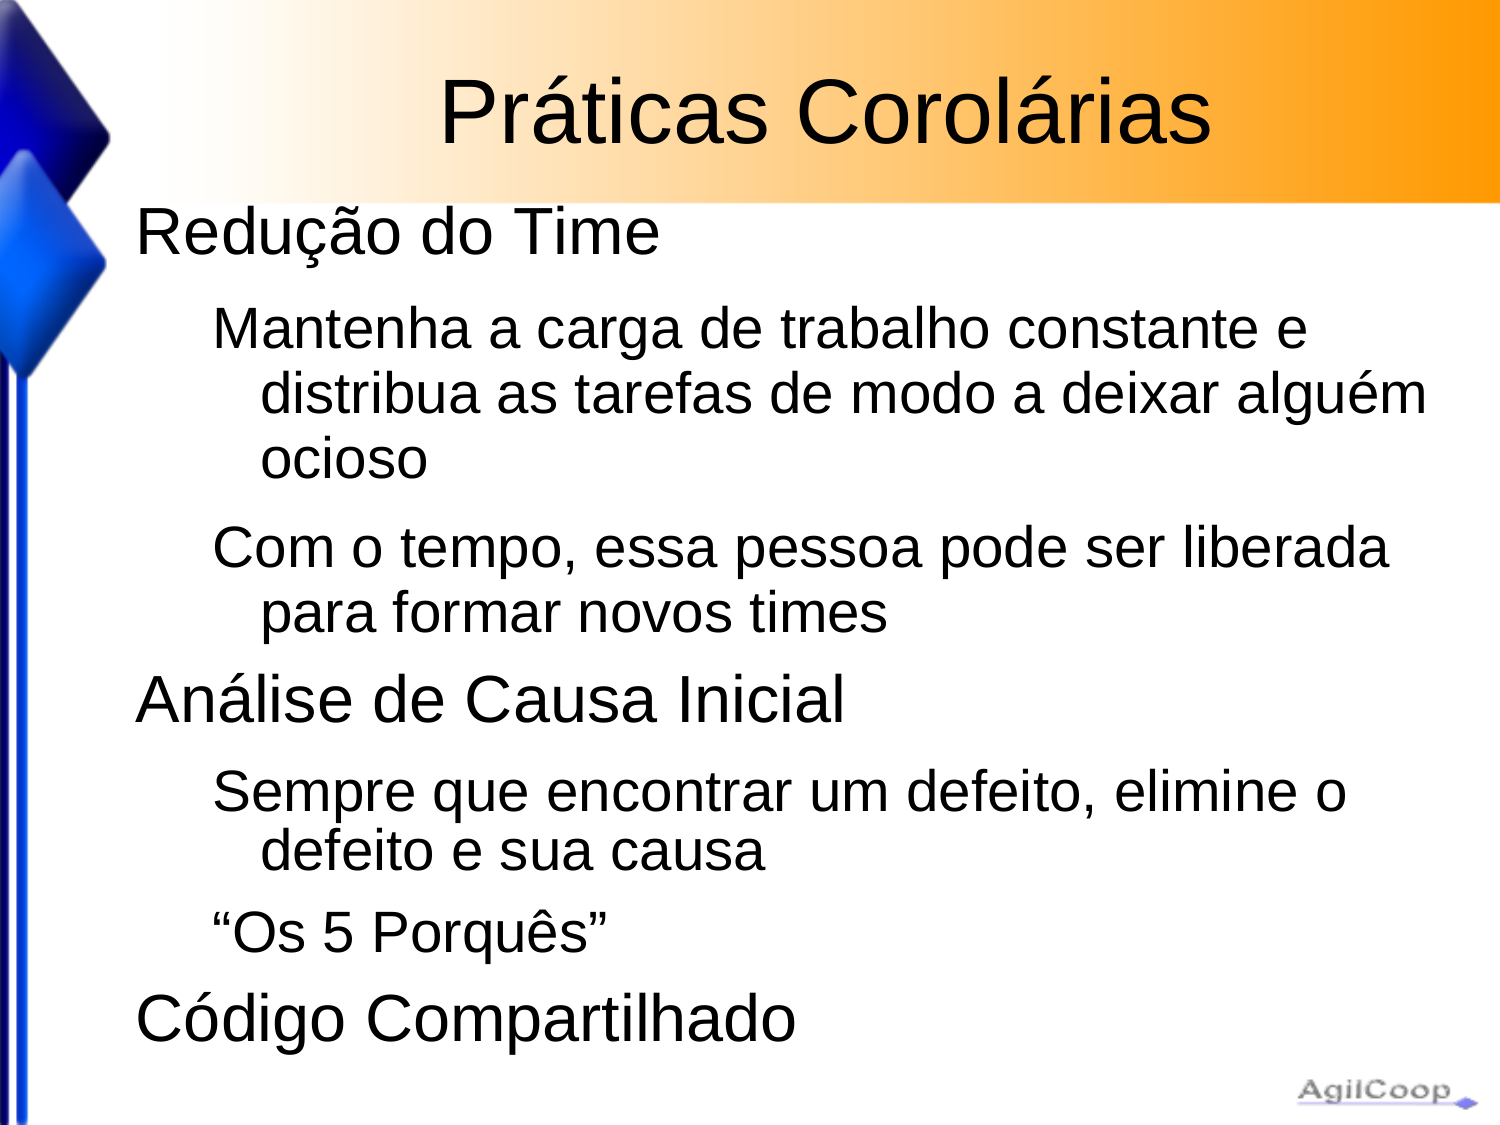

# Práticas Corolárias
Redução do Time
Mantenha a carga de trabalho constante e distribua as tarefas de modo a deixar alguém ocioso
Com o tempo, essa pessoa pode ser liberada para formar novos times
Análise de Causa Inicial
Sempre que encontrar um defeito, elimine o defeito e sua causa
“Os 5 Porquês”
Código Compartilhado
Copyleft AgilCoop 2007
52